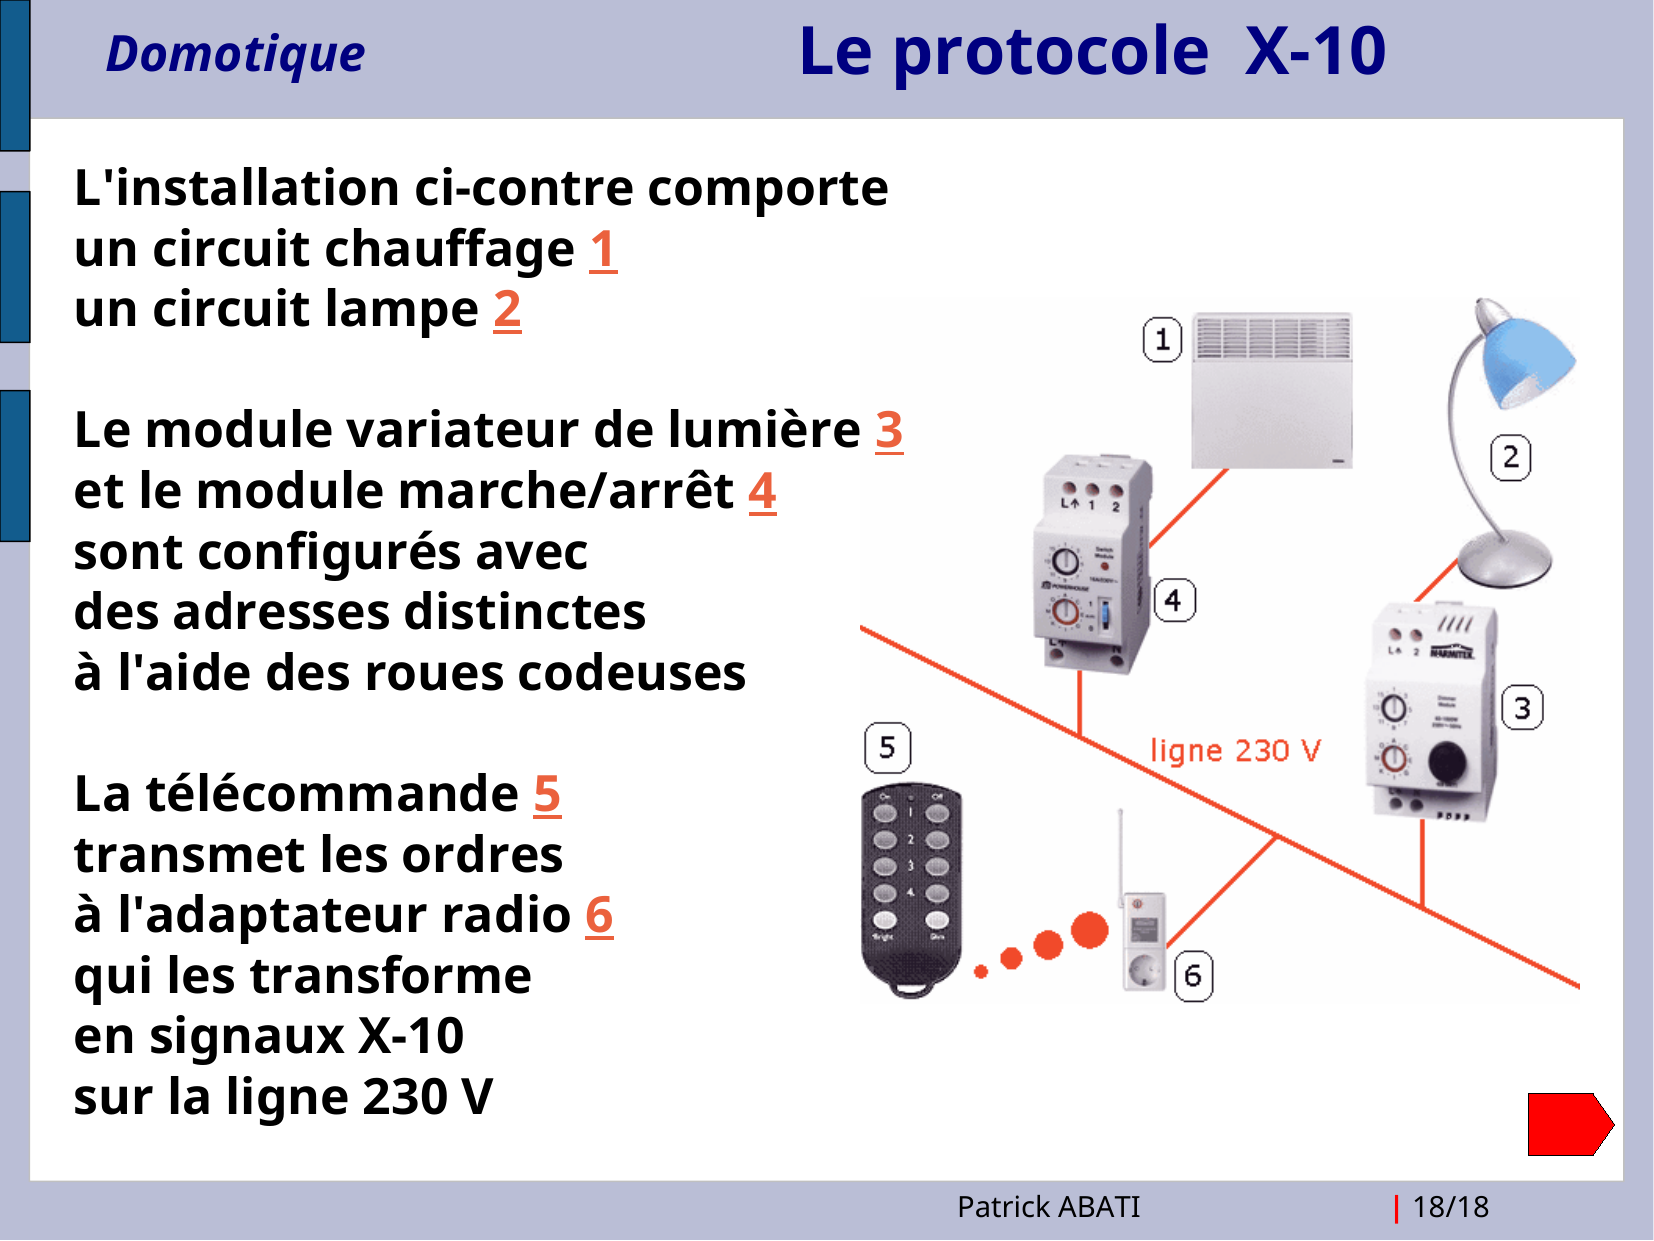

L'installation ci-contre comporte
un circuit chauffage 1
un circuit lampe 2
Le module variateur de lumière 3
et le module marche/arrêt 4
sont configurés avec
des adresses distinctes
à l'aide des roues codeuses
La télécommande 5
transmet les ordres
à l'adaptateur radio 6
qui les transforme
en signaux X-10
sur la ligne 230 V